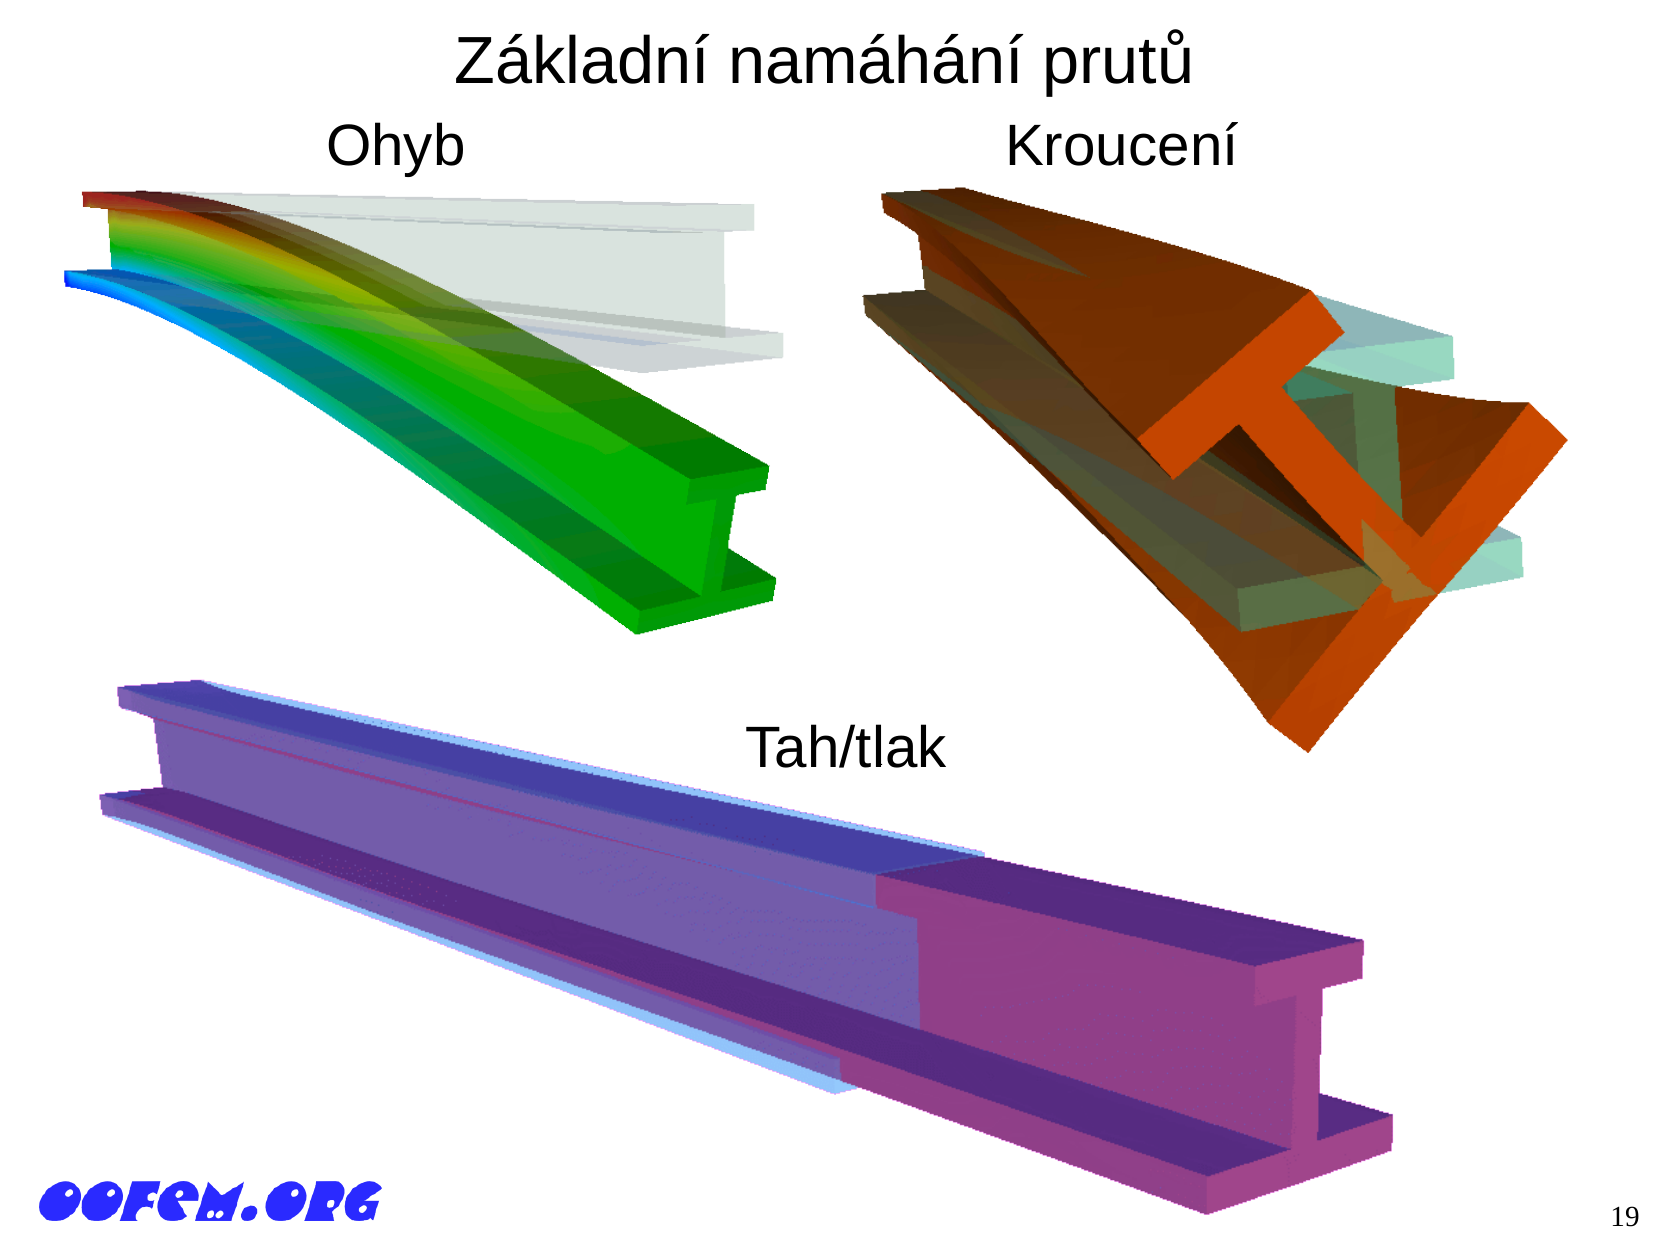

# Základní namáhání prutů
Ohyb
Kroucení
Tah/tlak
19